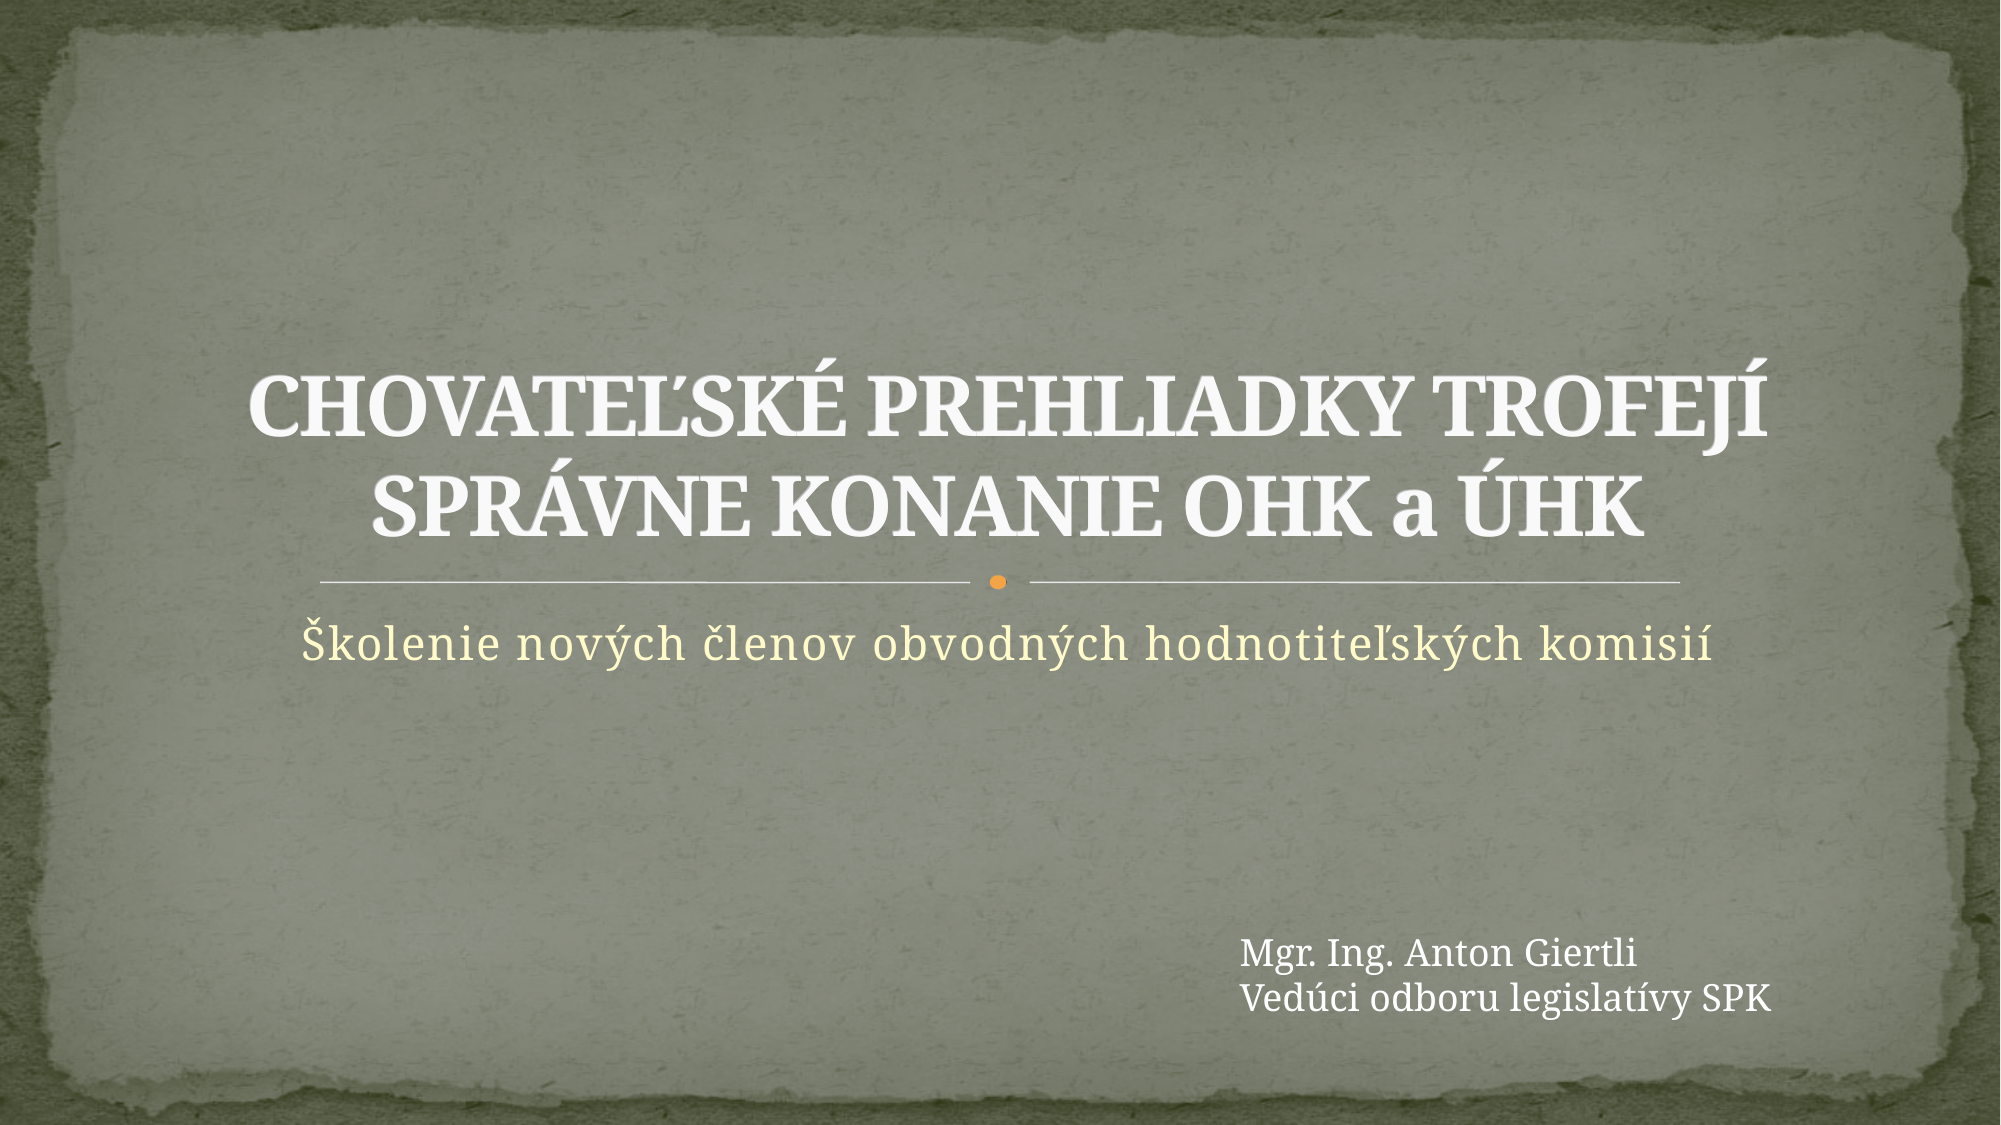

# CHOVATEĽSKÉ PREHLIADKY TROFEJÍ SPRÁVNE KONANIE OHK a ÚHK
Školenie nových členov obvodných hodnotiteľských komisií
Mgr. Ing. Anton Giertli
Vedúci odboru legislatívy SPK